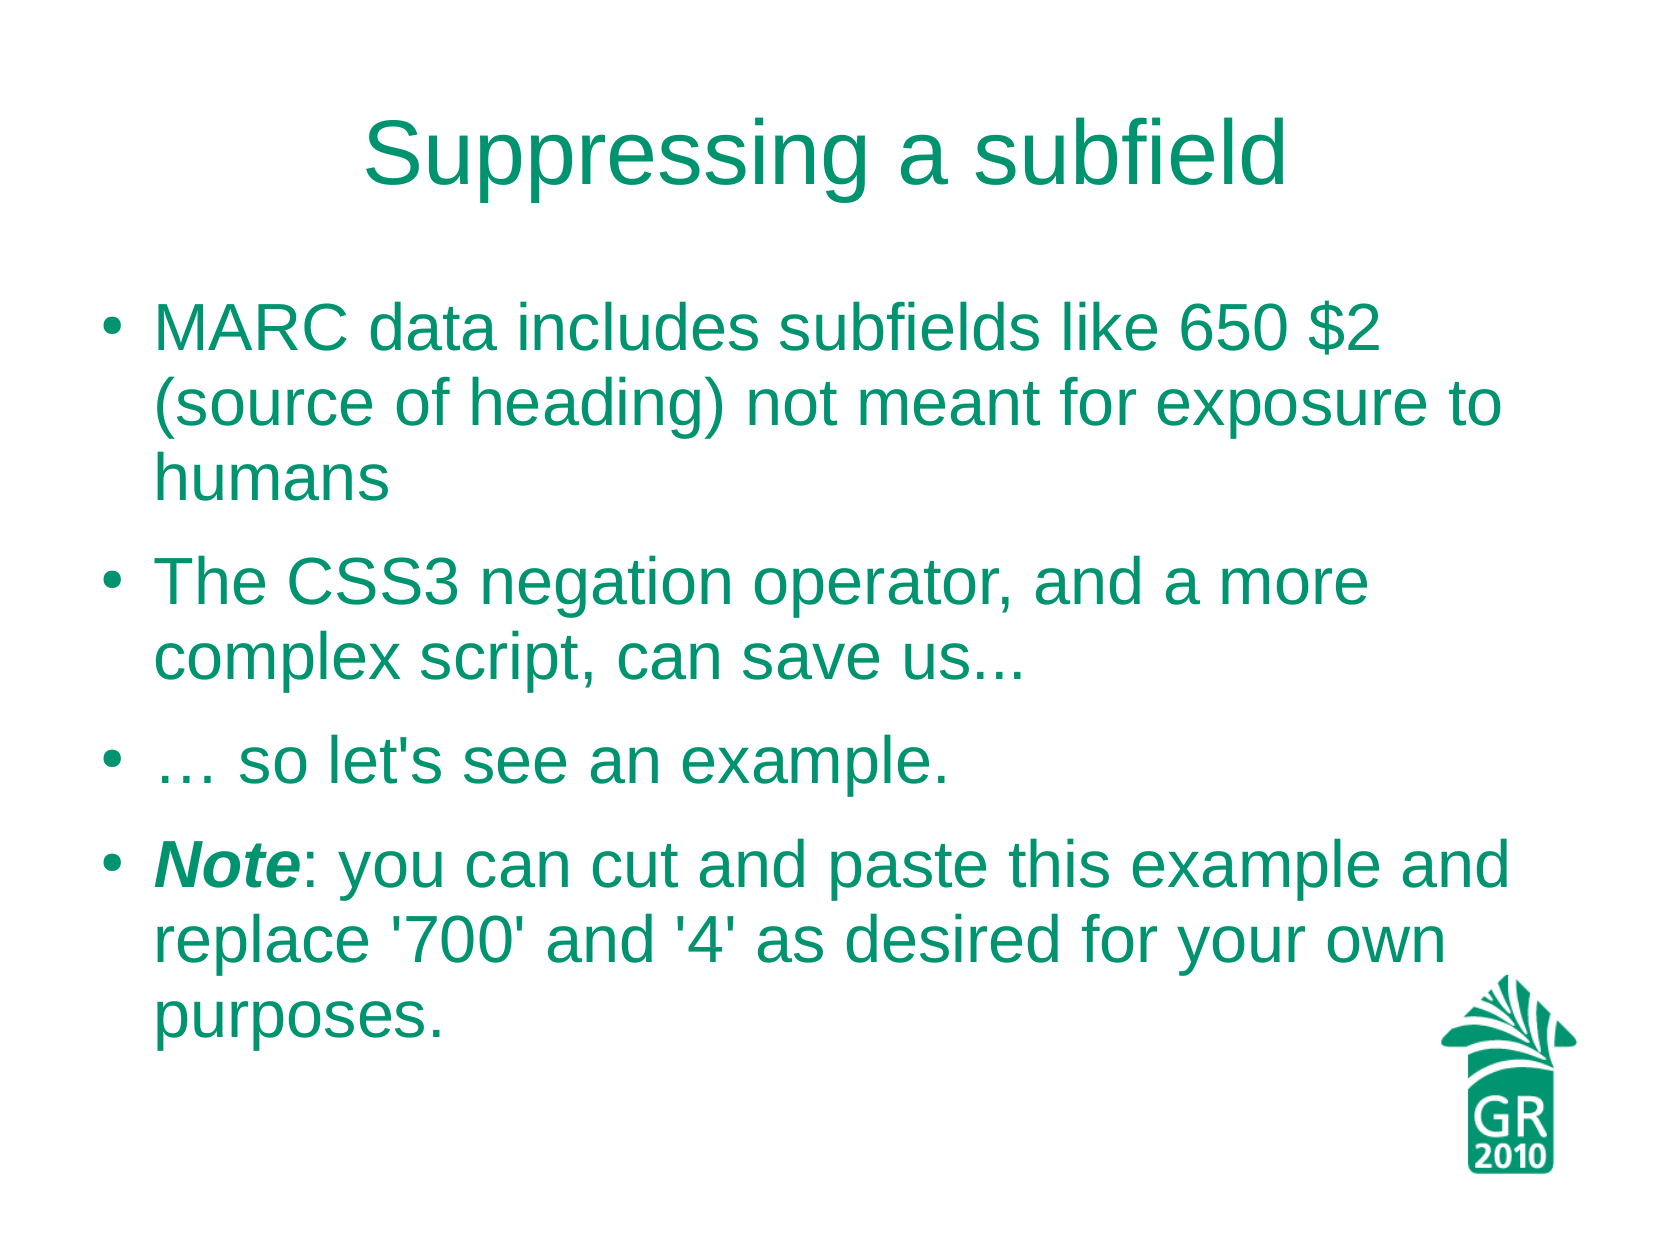

# Suppressing a subfield
MARC data includes subfields like 650 $2 (source of heading) not meant for exposure to humans
The CSS3 negation operator, and a more complex script, can save us...
… so let's see an example.
Note: you can cut and paste this example and replace '700' and '4' as desired for your own purposes.